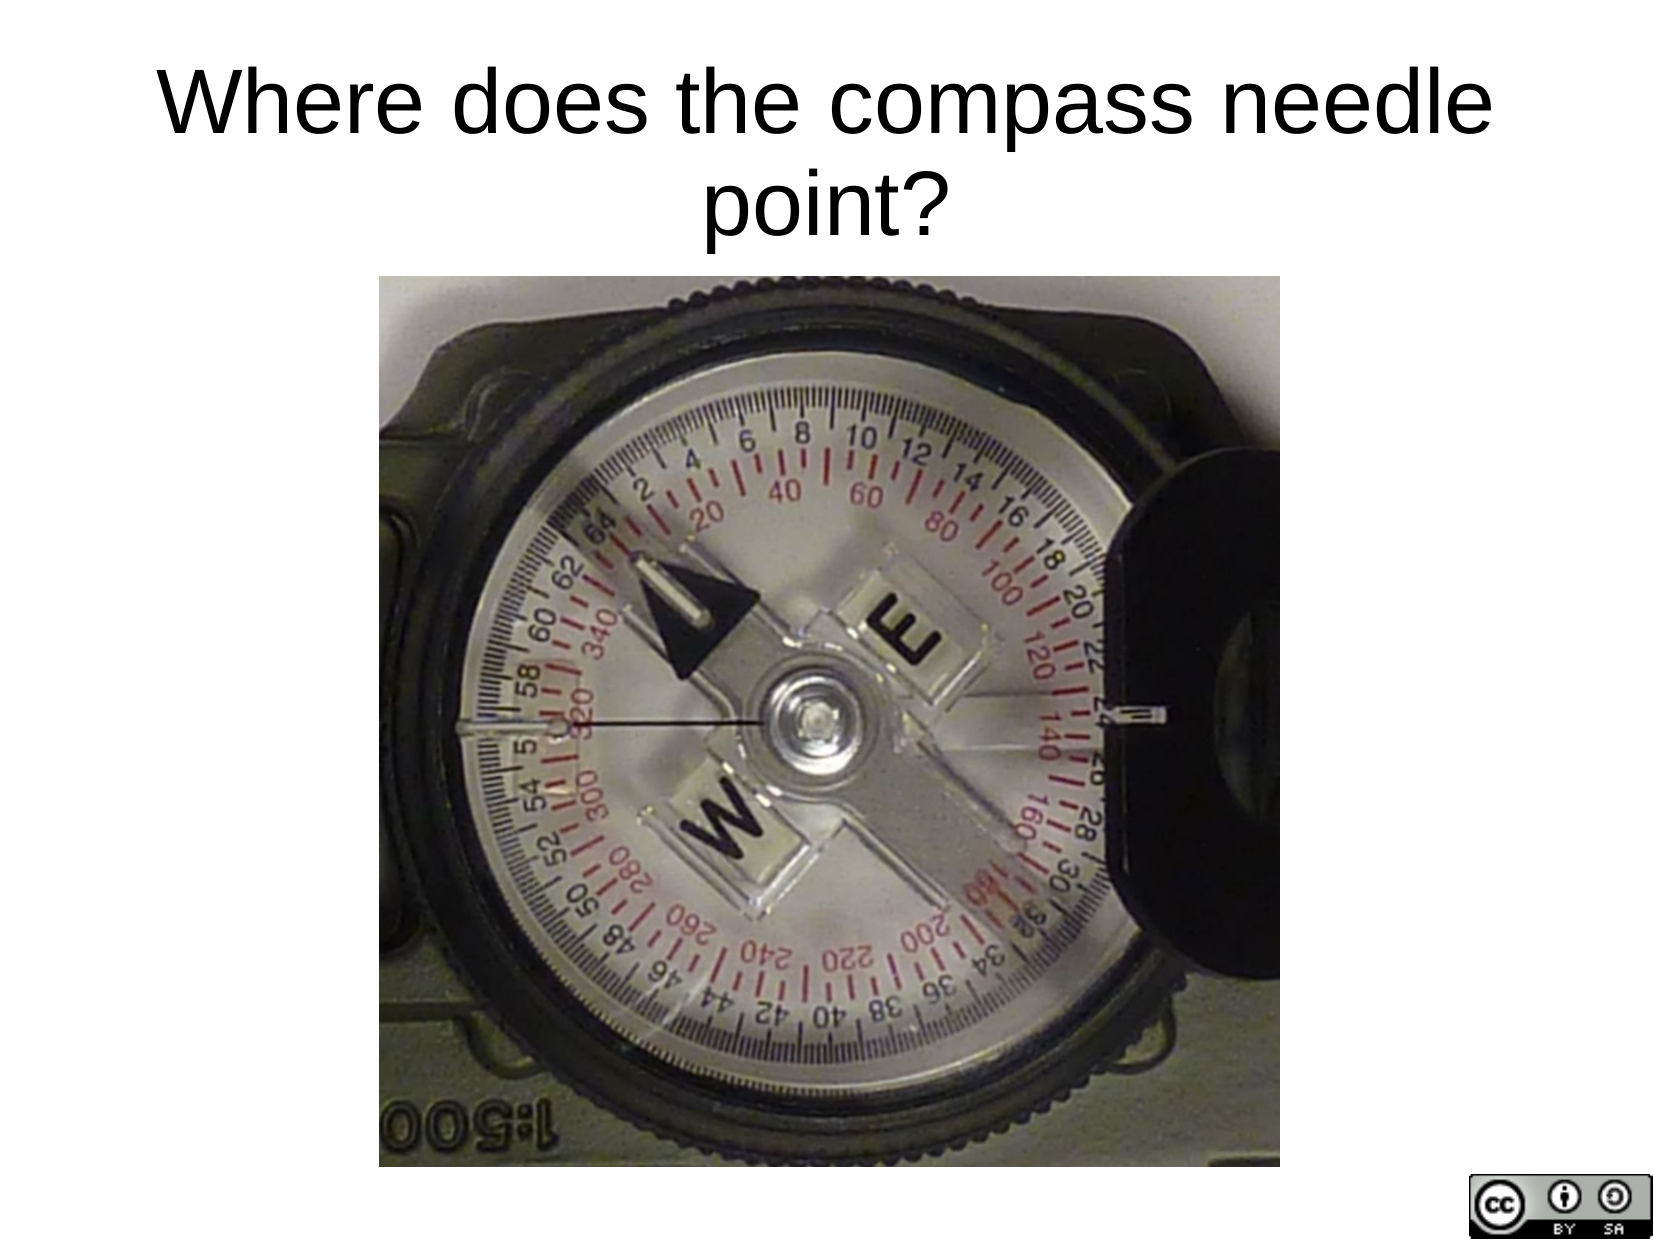

# Where does the compass needle point?